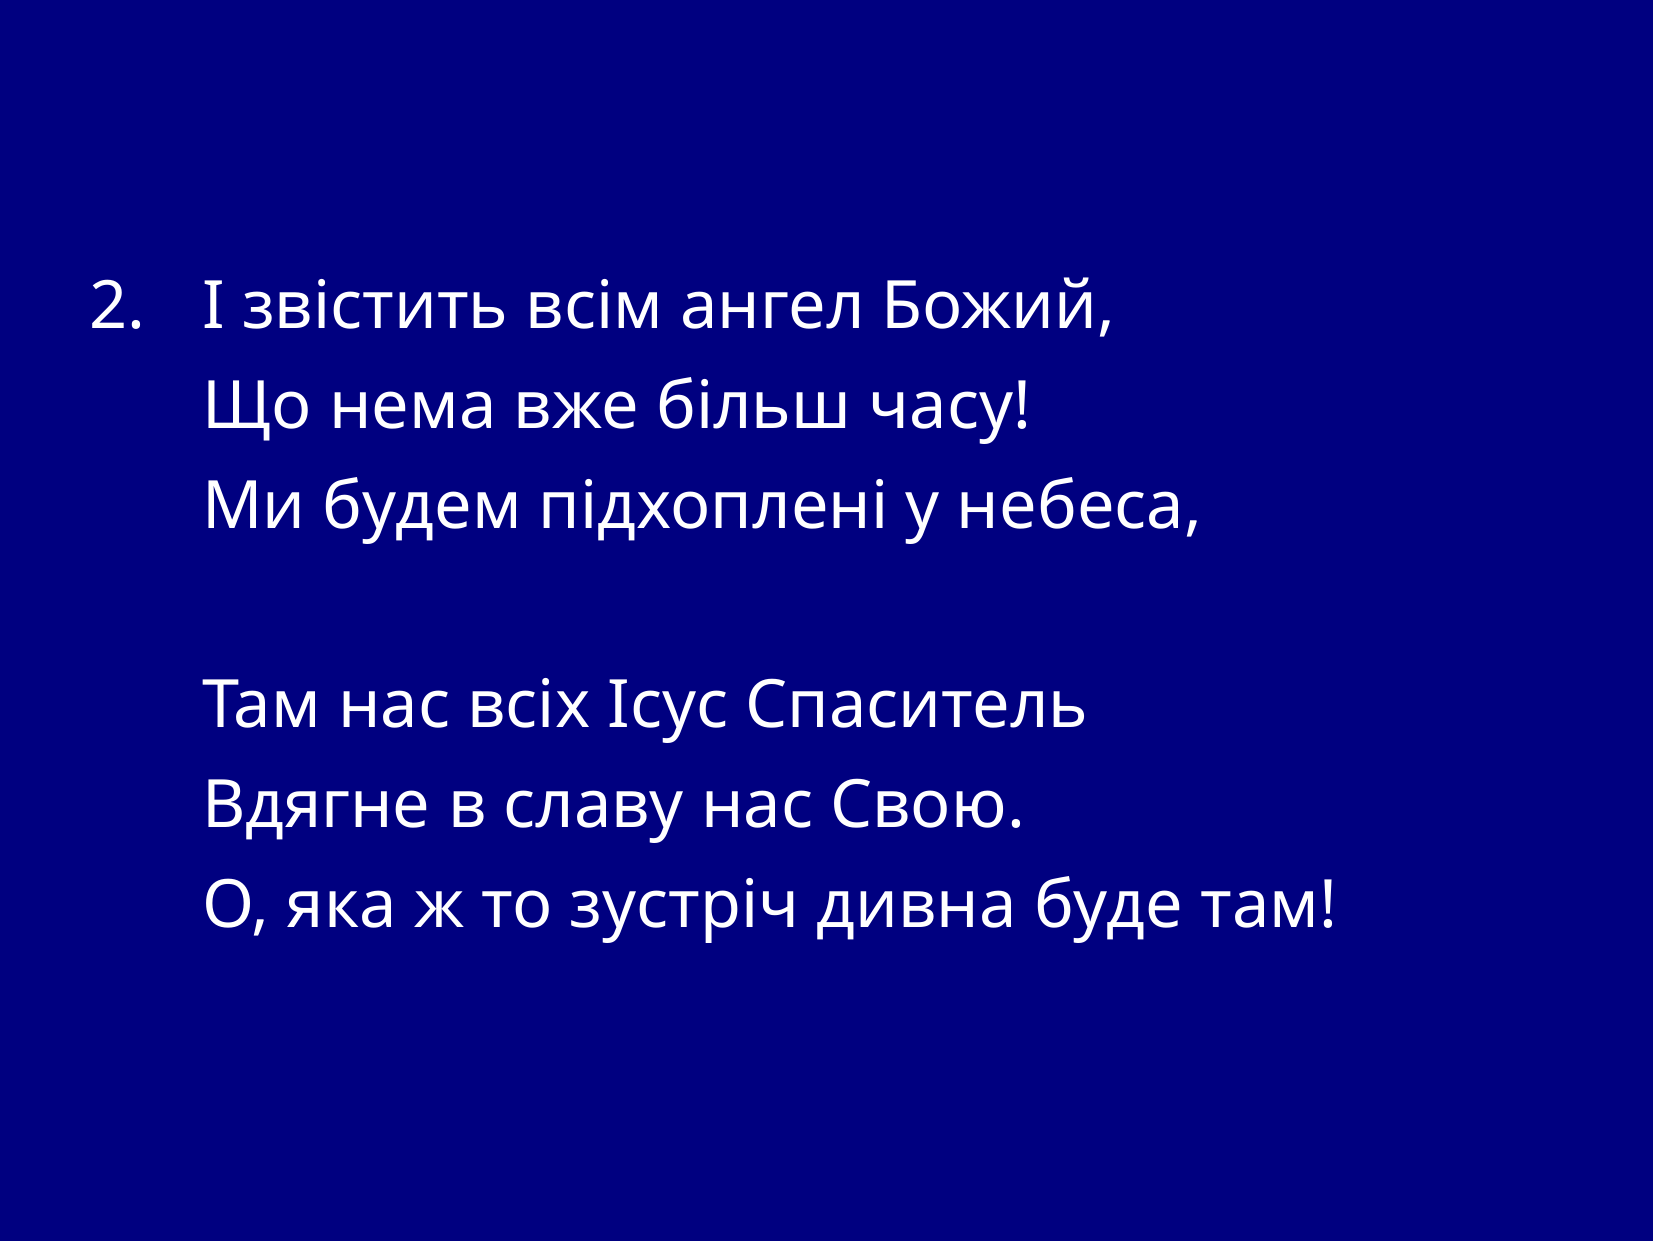

2.	І звістить всім ангел Божий,
	Що нема вже більш часу!
	Ми будем підхоплені у небеса,
	Там нас всіх Ісус Спаситель
	Вдягне в славу нас Свою.
	О, яка ж то зустріч дивна буде там!